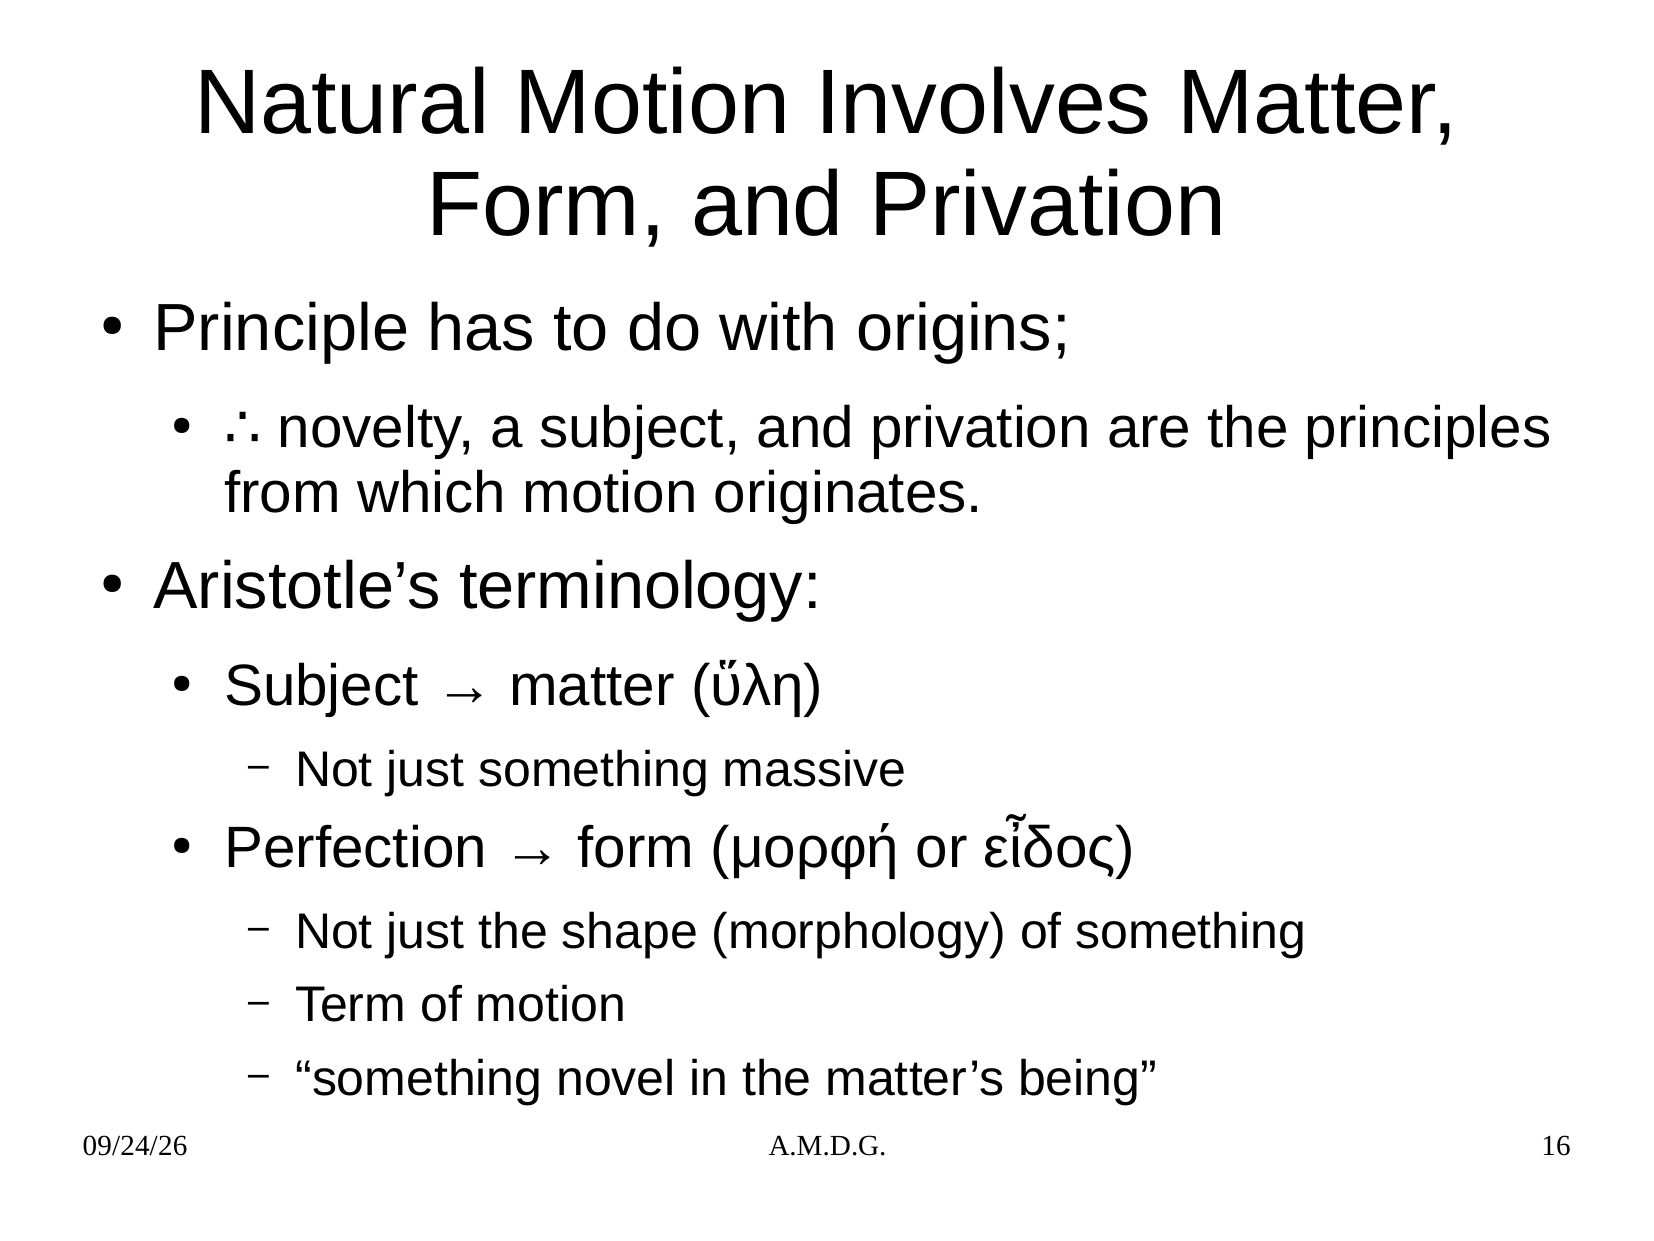

# Natural Motion Involves Matter, Form, and Privation
Principle has to do with origins;
∴ novelty, a subject, and privation are the principles from which motion originates.
Aristotle’s terminology:
Subject → matter (ὕλη)
Not just something massive
Perfection → form (μορφή or εἶδος)
Not just the shape (morphology) of something
Term of motion
“something novel in the matter’s being”
A.M.D.G.
16